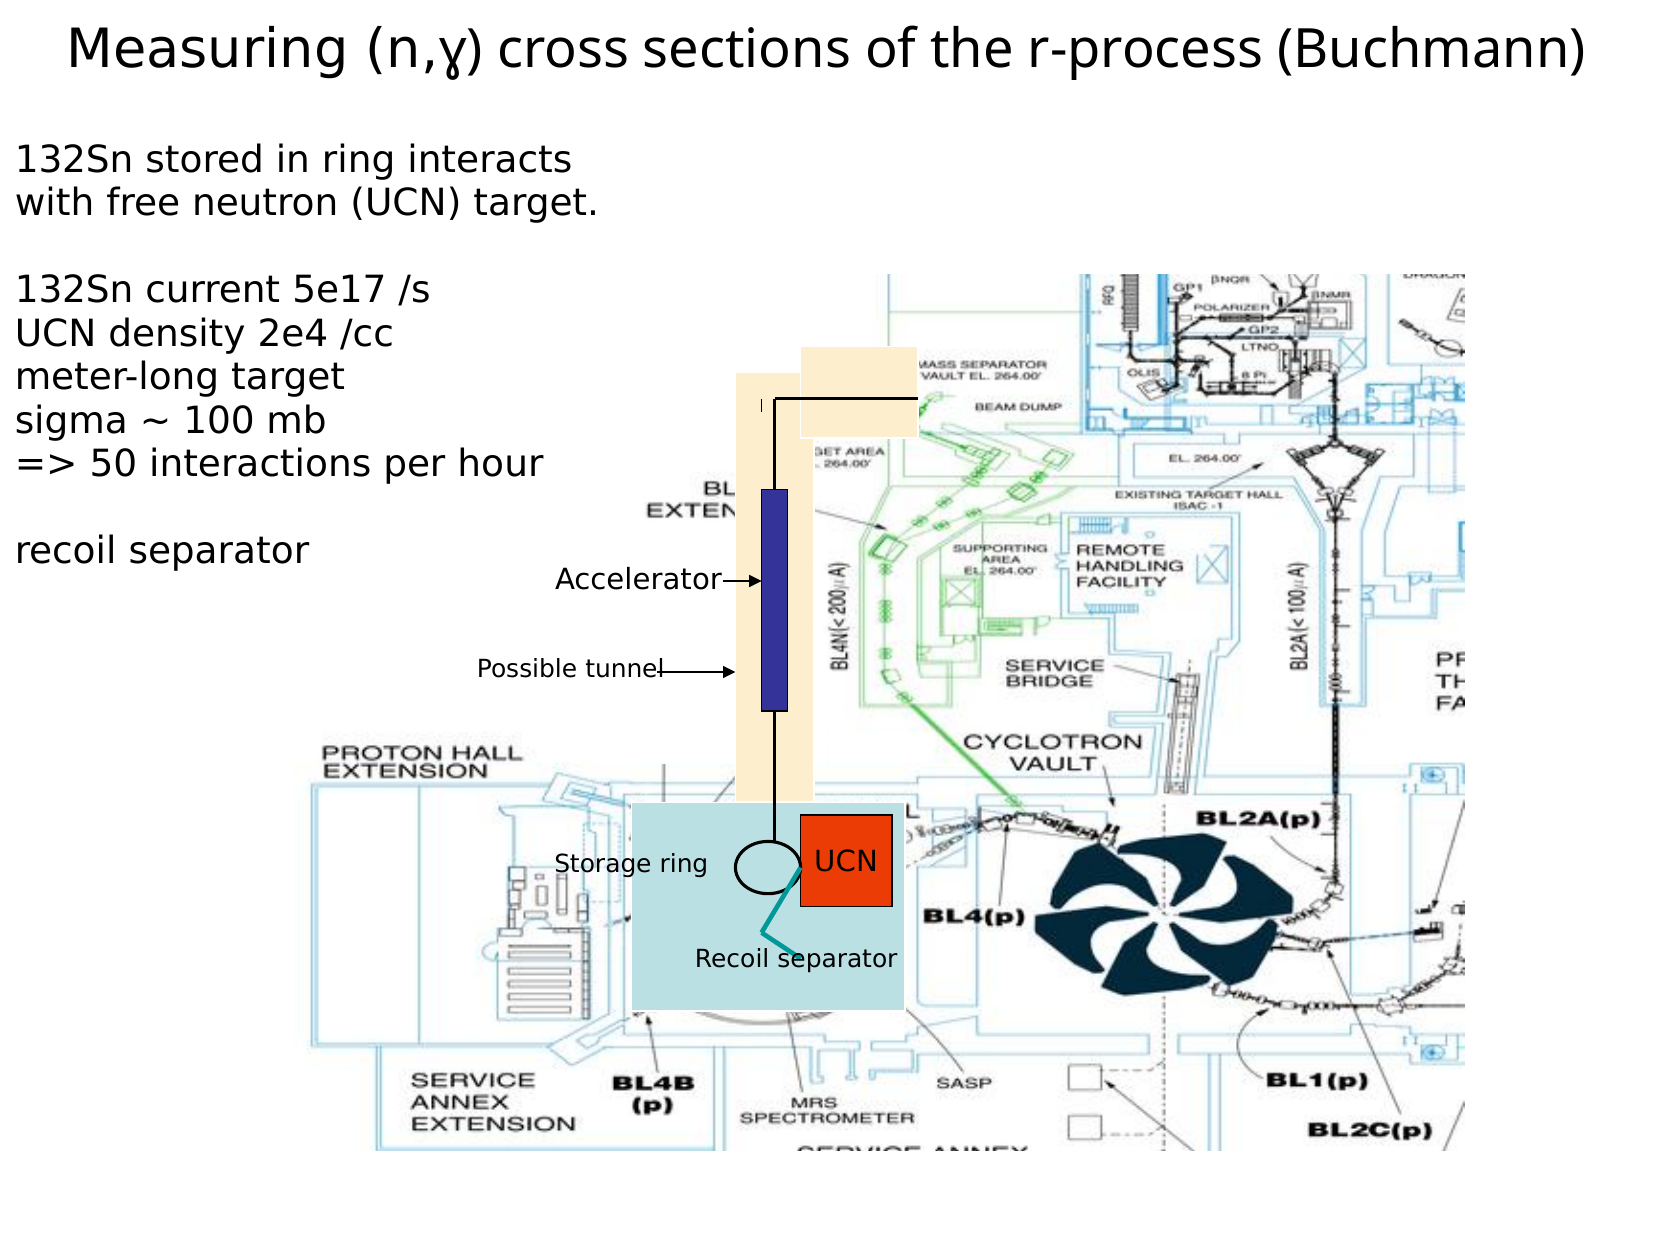

# Measuring (n,ɣ) cross sections of the r-process (Buchmann)
132Sn stored in ring interacts
with free neutron (UCN) target.
132Sn current 5e17 /s
UCN density 2e4 /cc
meter-long target
sigma ~ 100 mb
=> 50 interactions per hour
recoil separator
Accelerator
Possible tunnel
UCN
Storage ring
Recoil separator